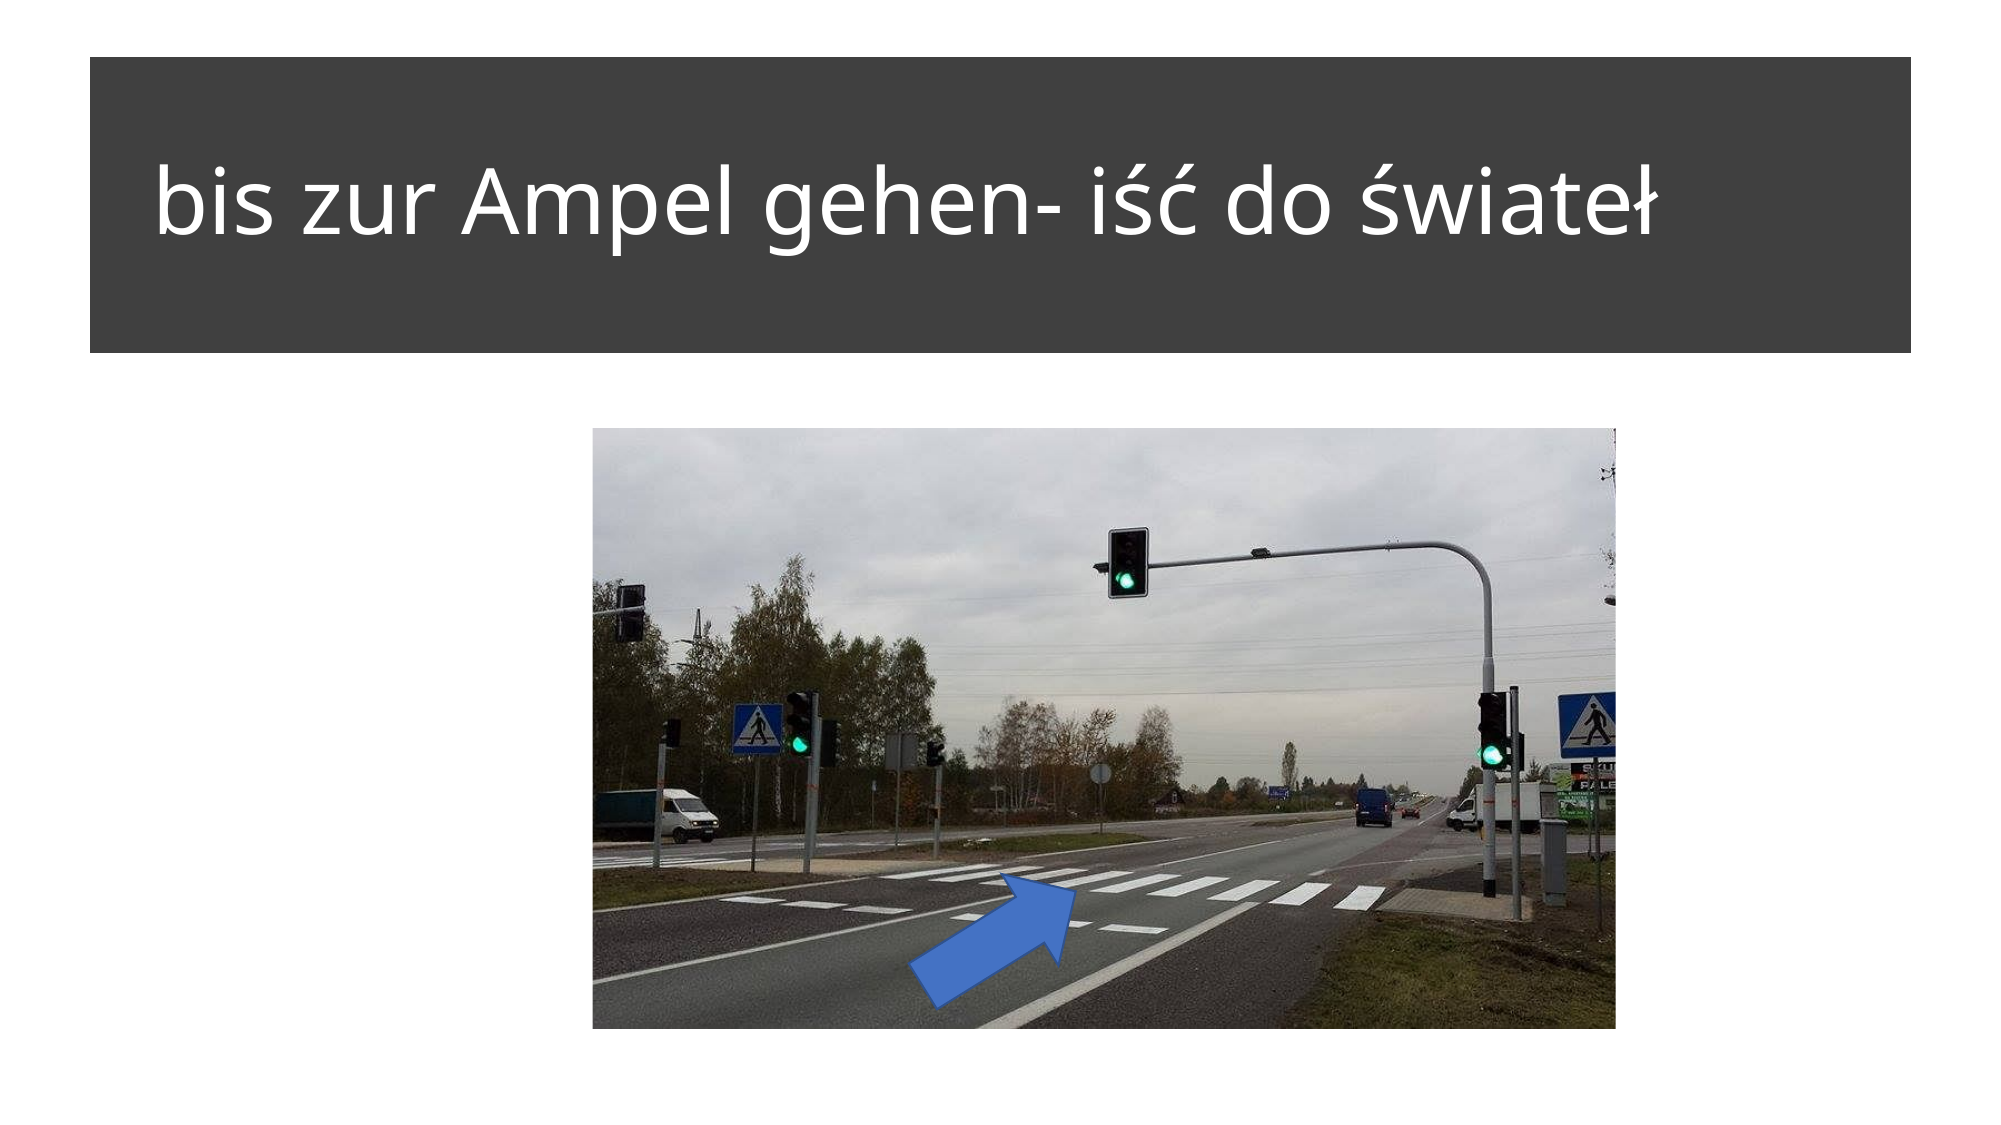

# bis zur Ampel gehen- iść do świateł